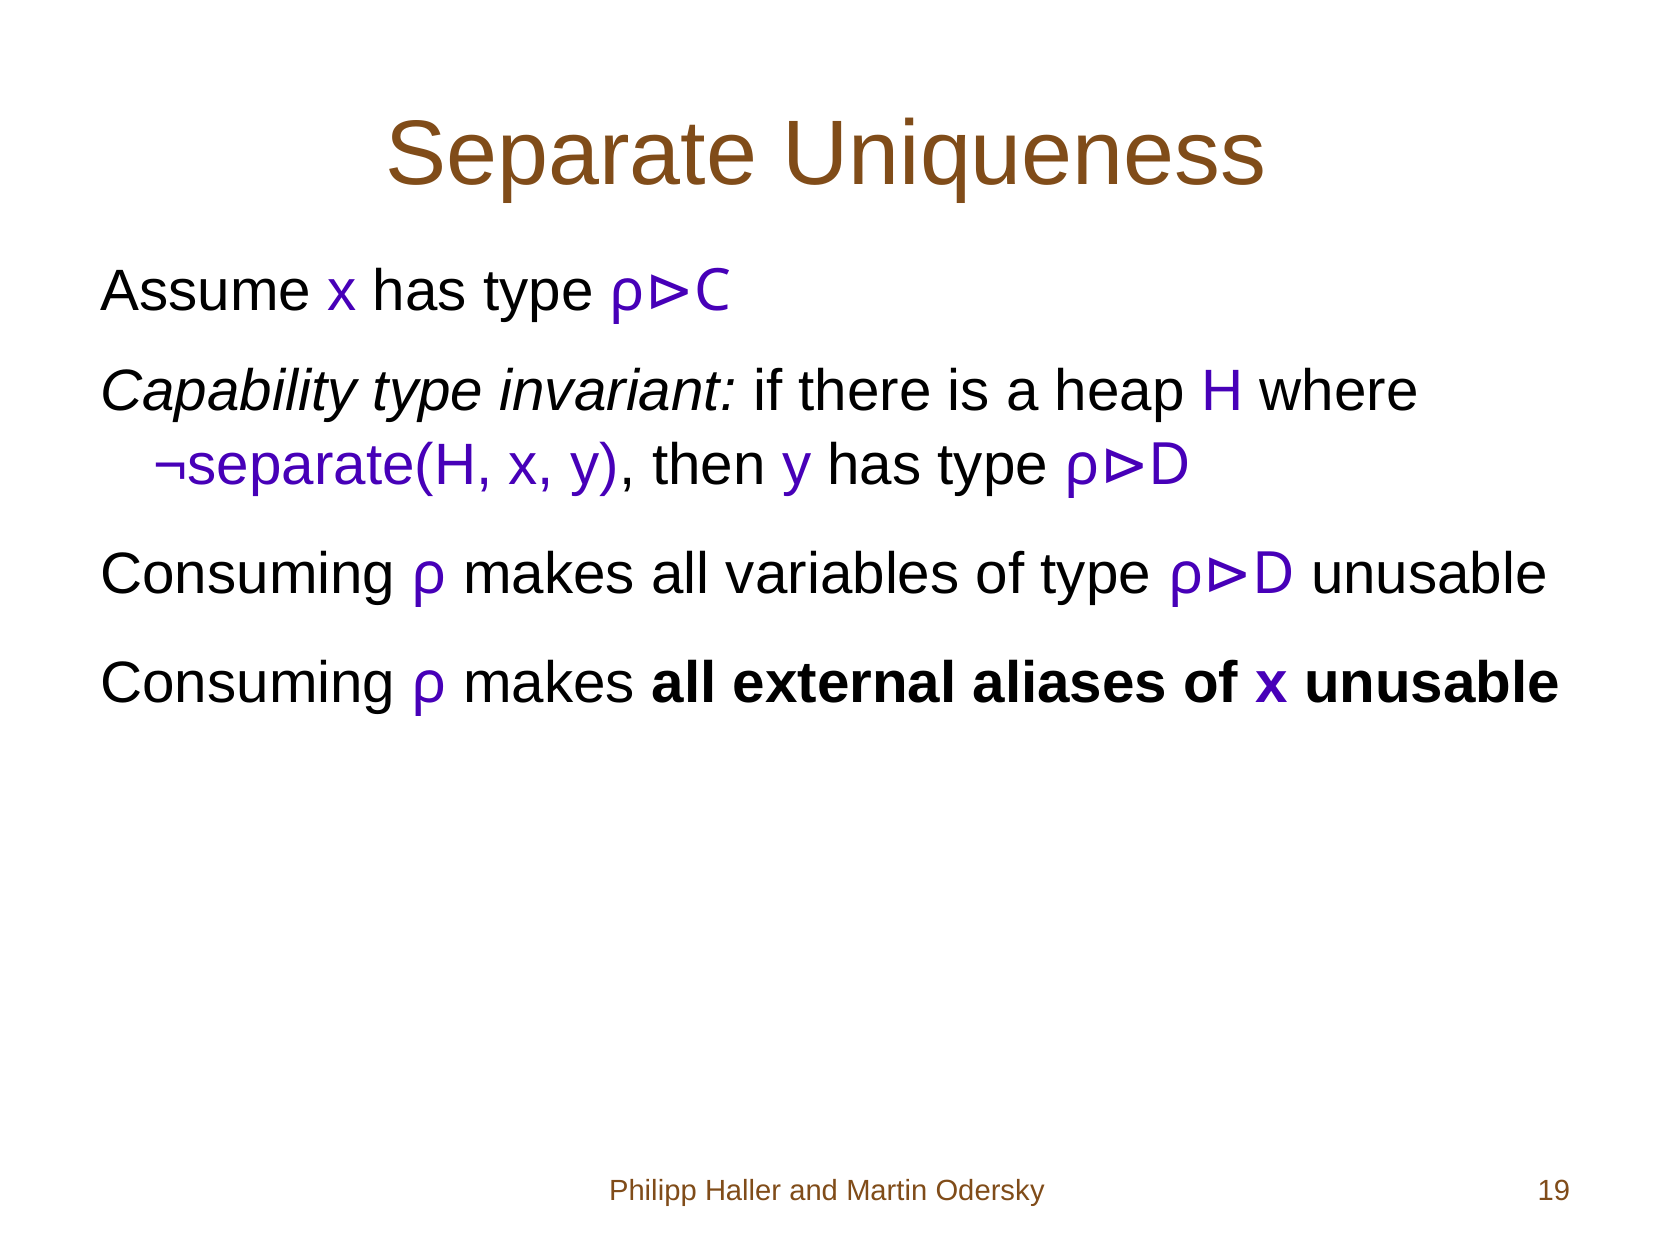

# Separate Uniqueness
Assume x has type ρ⊳C
Capability type invariant: if there is a heap H where ¬separate(H, x, y), then y has type ρ⊳D
Consuming ρ makes all variables of type ρ⊳D unusable
Consuming ρ makes all external aliases of x unusable
Philipp Haller
19